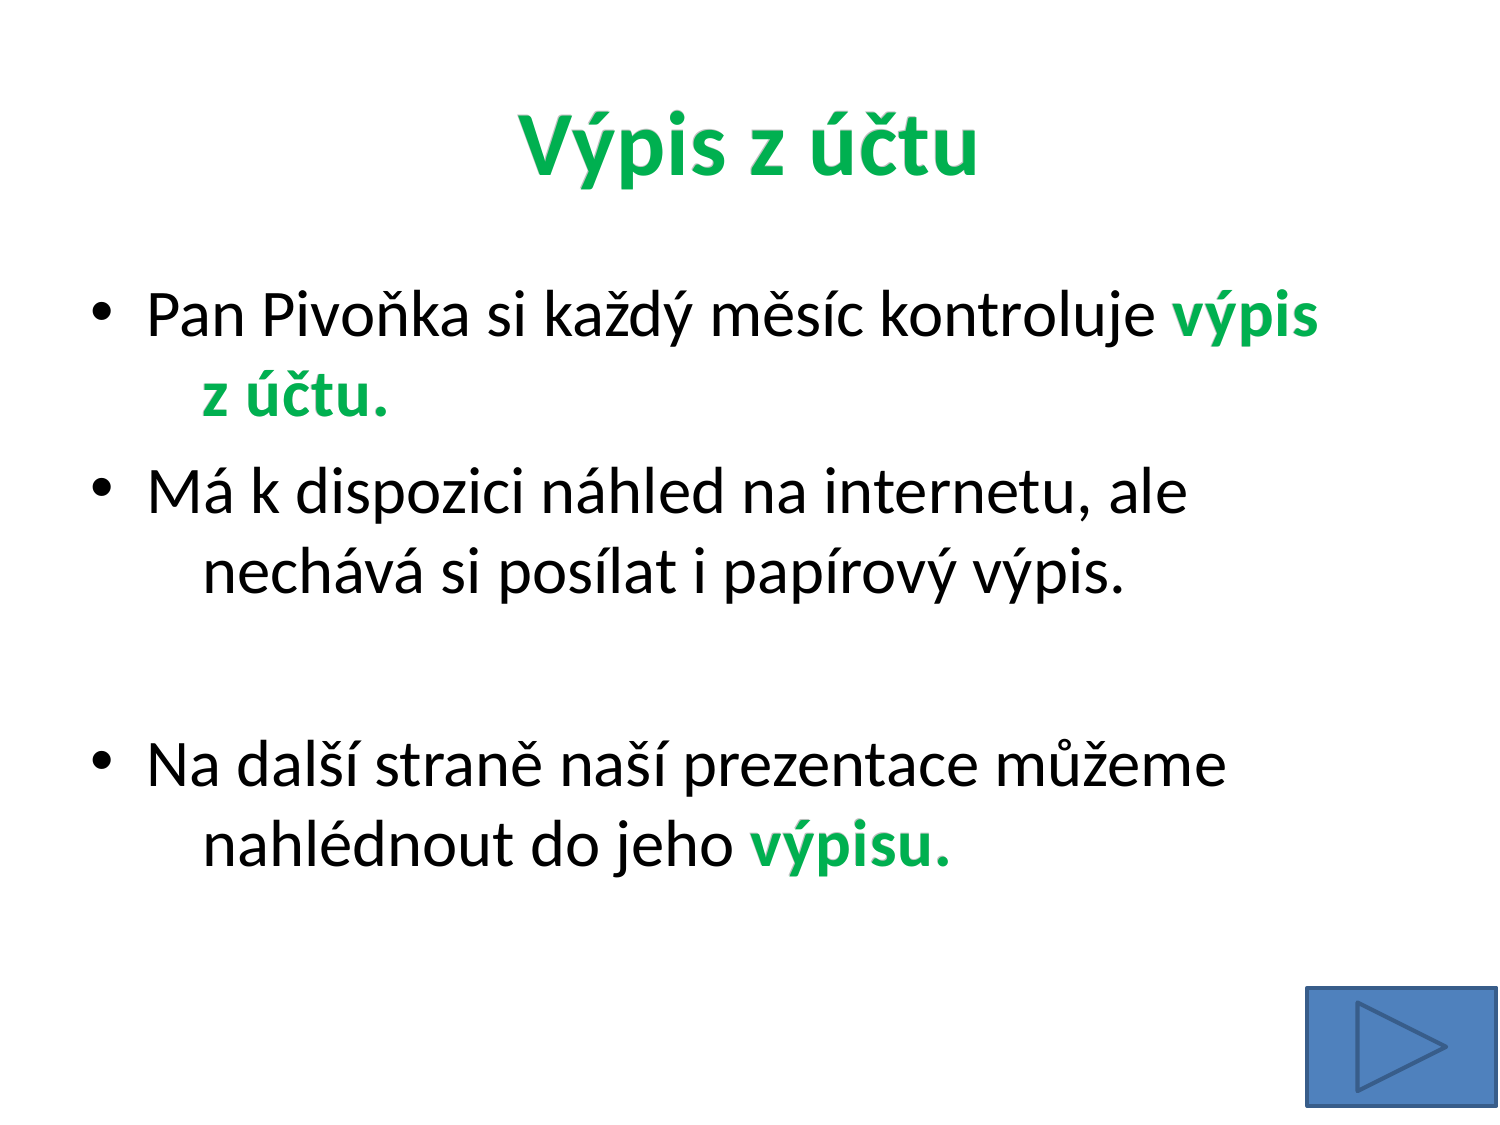

# Výpis z účtu
Pan Pivoňka si každý měsíc kontroluje výpis
z účtu.
Má k dispozici náhled na internetu, ale nechává si posílat i papírový výpis.
Na další straně naší prezentace můžeme nahlédnout do jeho výpisu.